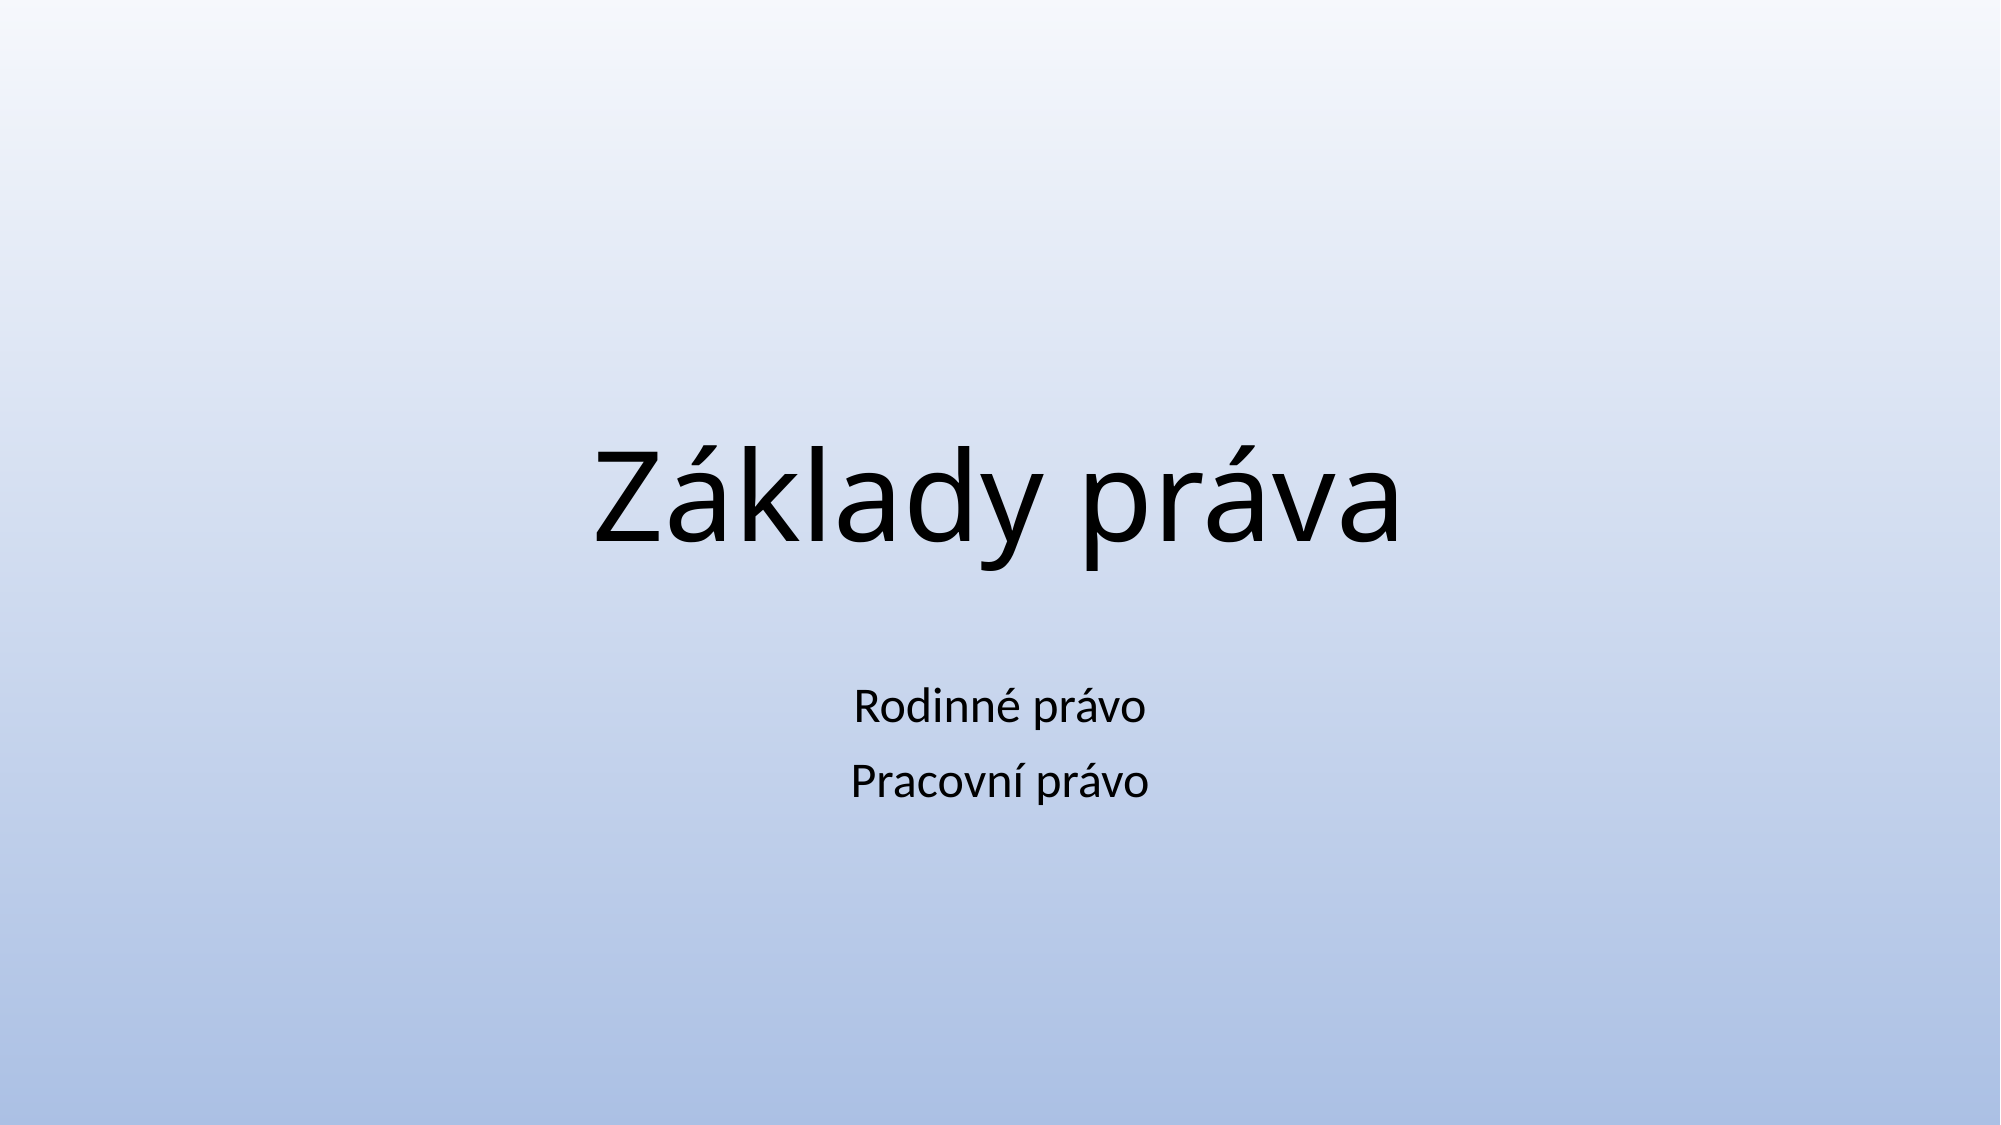

# Základy práva
Rodinné právo
Pracovní právo